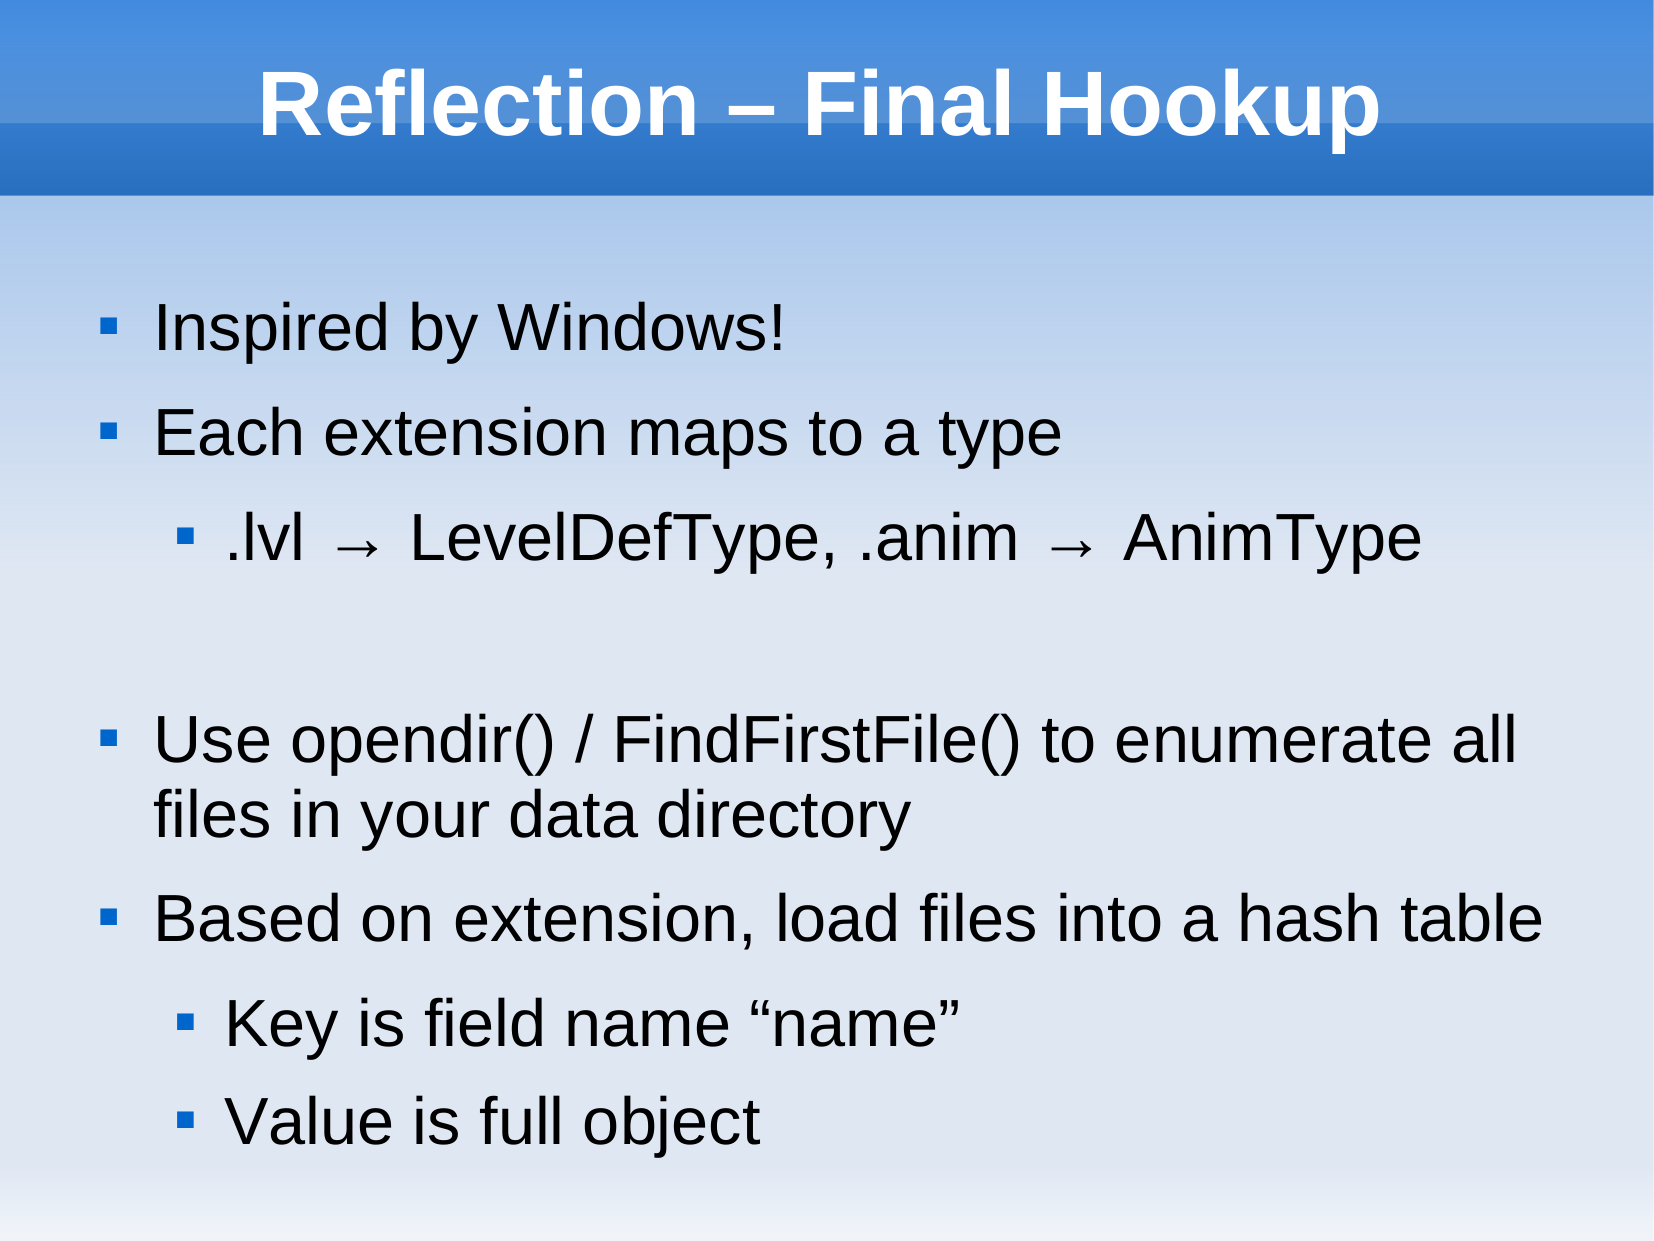

# Reflection – Final Hookup
Inspired by Windows!
Each extension maps to a type
.lvl → LevelDefType, .anim → AnimType
Use opendir() / FindFirstFile() to enumerate all files in your data directory
Based on extension, load files into a hash table
Key is field name “name”
Value is full object